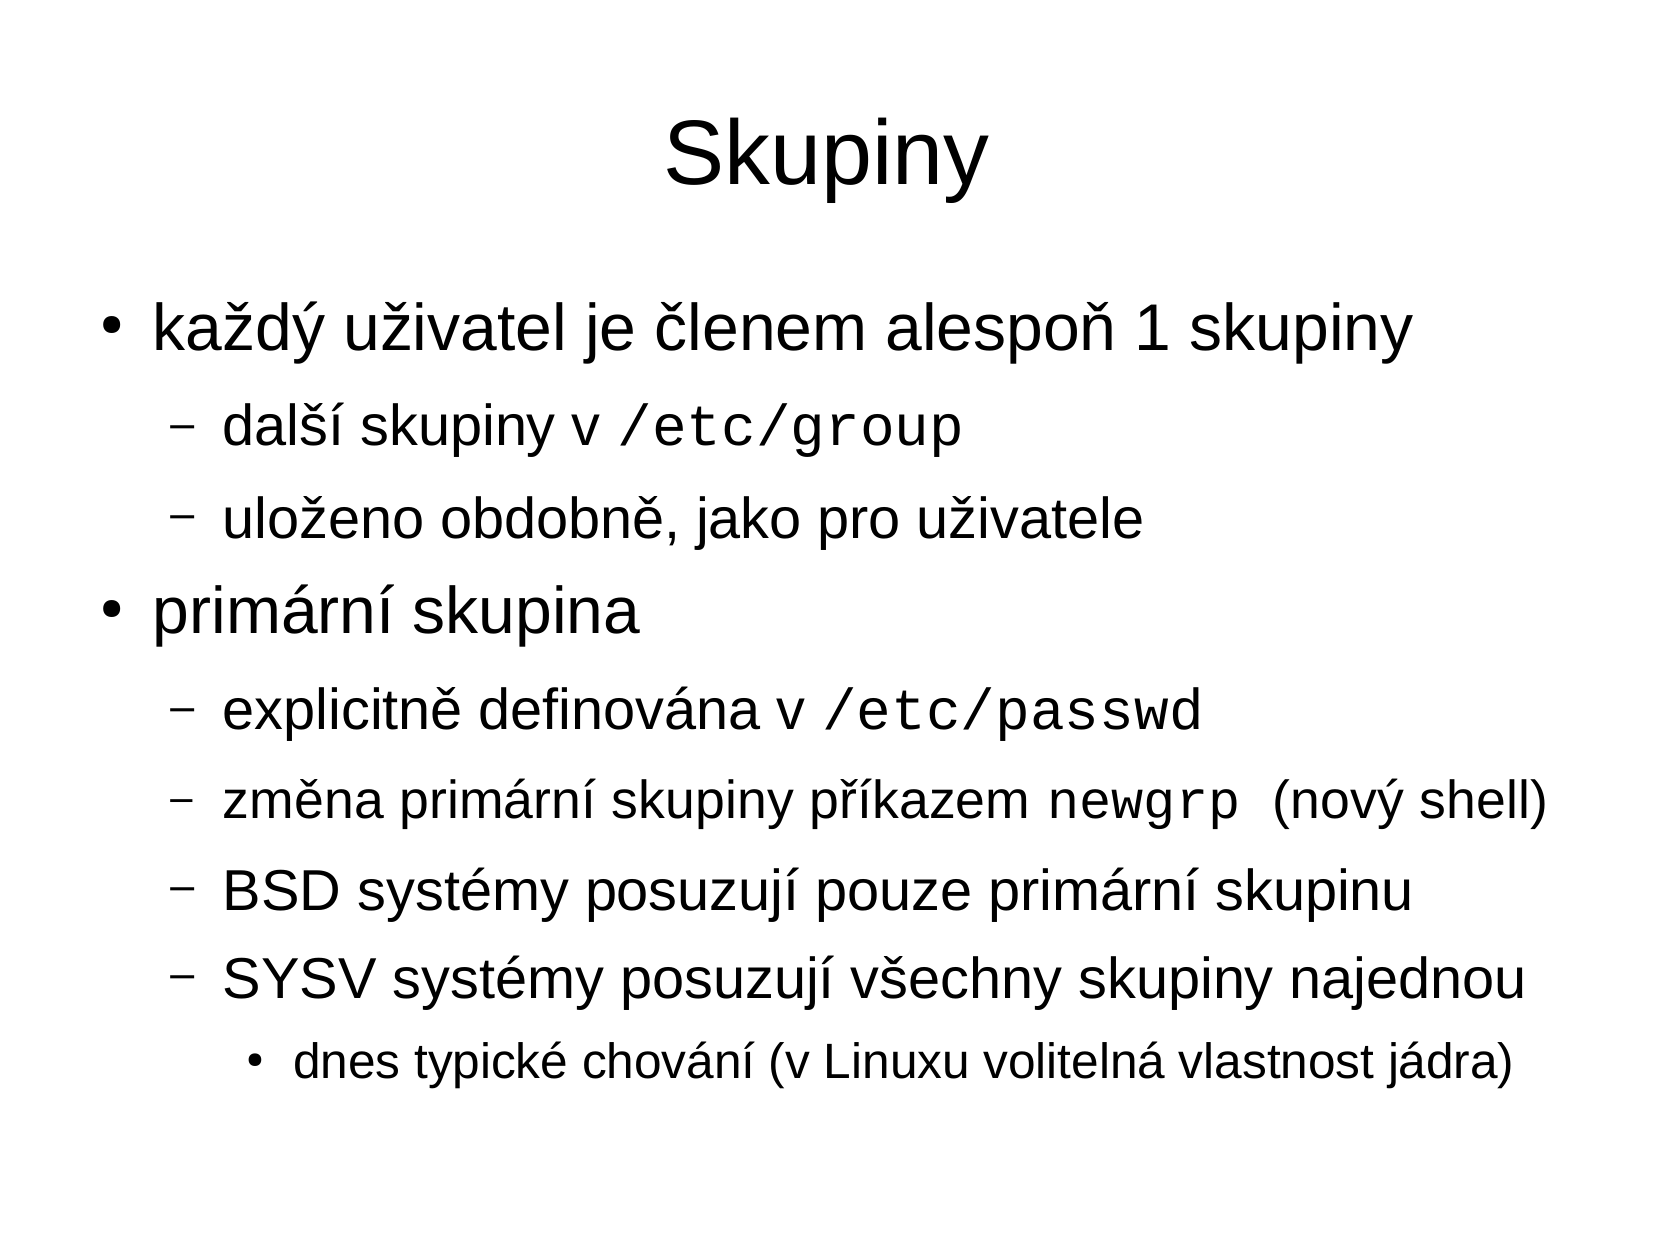

# Skupiny
každý uživatel je členem alespoň 1 skupiny
další skupiny v /etc/group
uloženo obdobně, jako pro uživatele
primární skupina
explicitně definována v /etc/passwd
změna primární skupiny příkazem newgrp (nový shell)
BSD systémy posuzují pouze primární skupinu
SYSV systémy posuzují všechny skupiny najednou
dnes typické chování (v Linuxu volitelná vlastnost jádra)